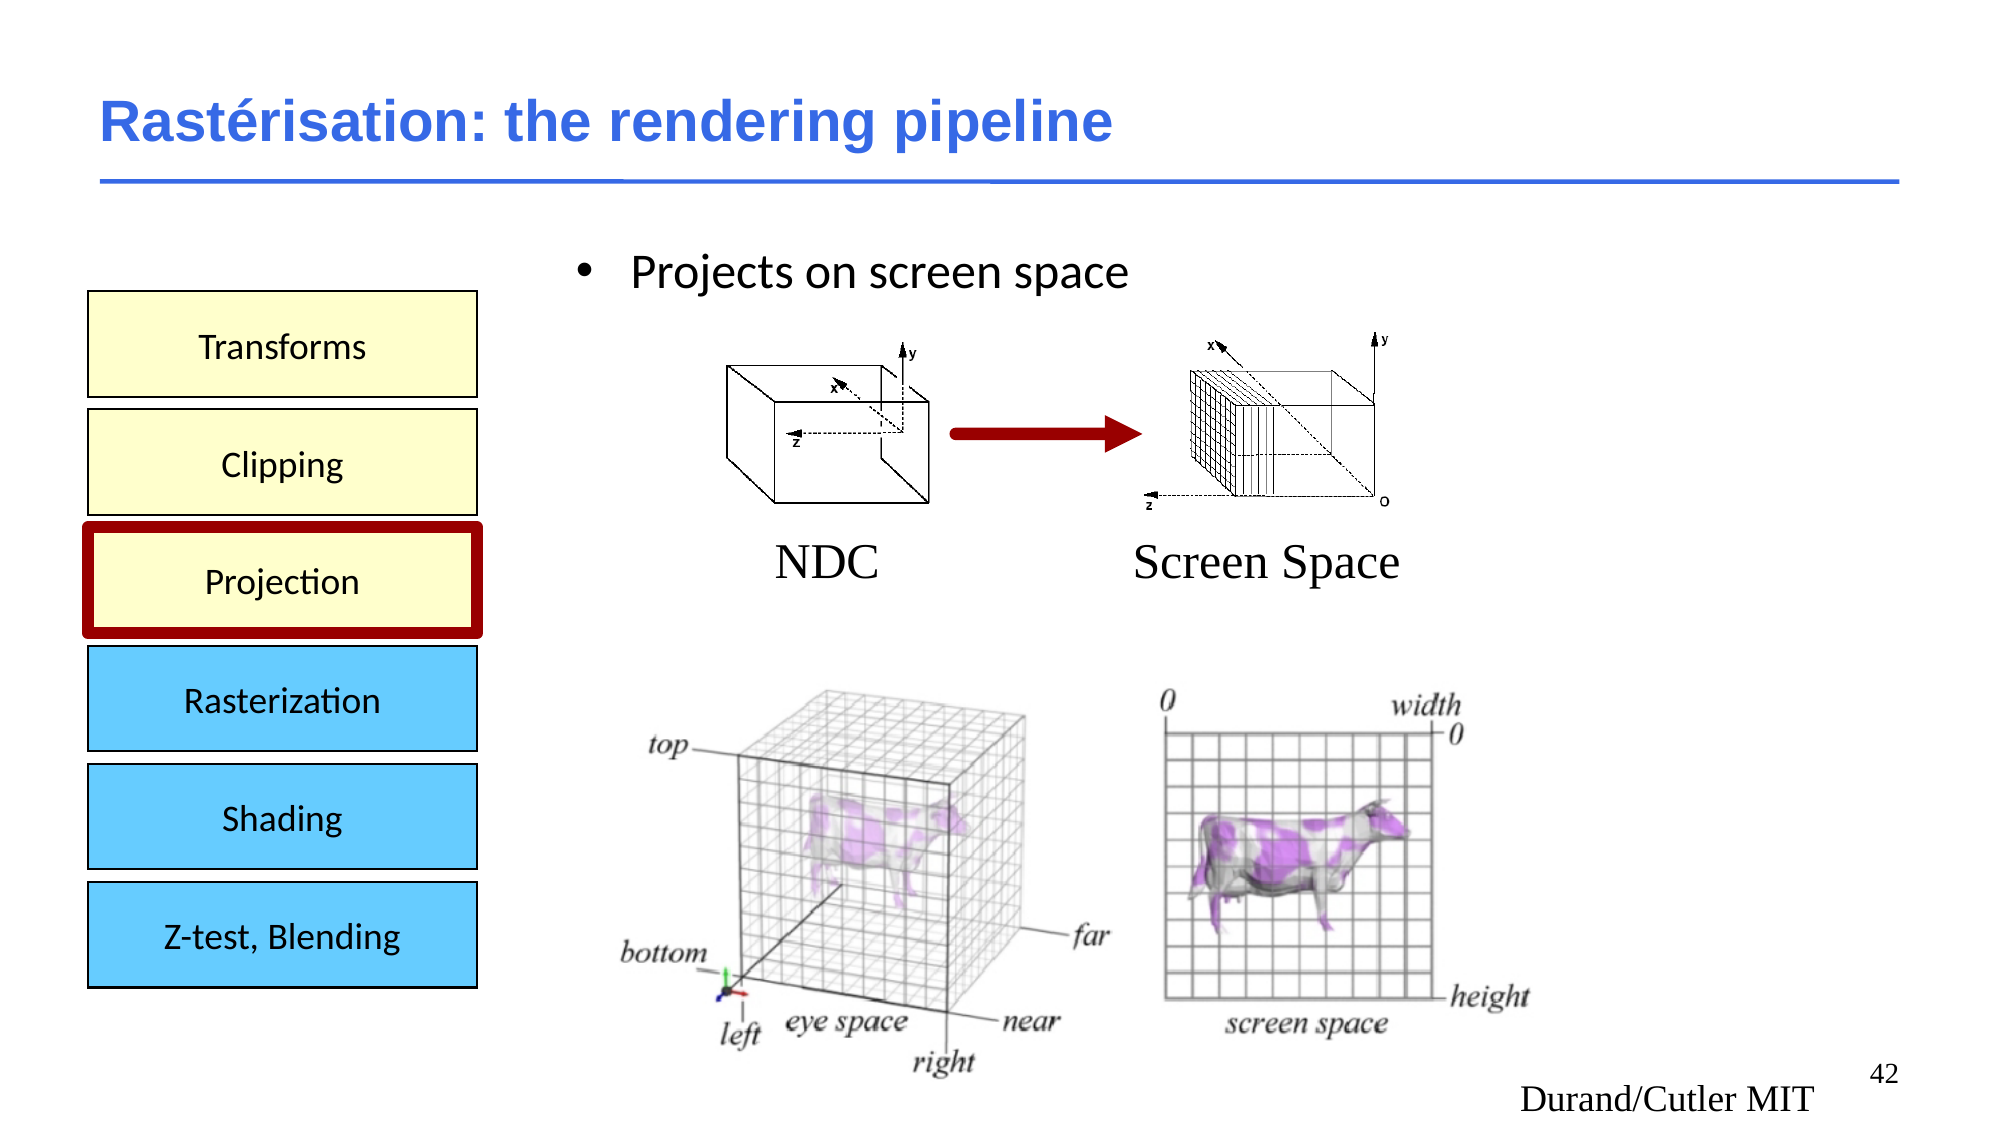

# Rastérisation: the rendering pipeline
Projects on screen space
Transforms
Clipping
NDC
Screen Space
Projection
Rasterization
Shading
Z-test, Blending
42
Durand/Cutler MIT